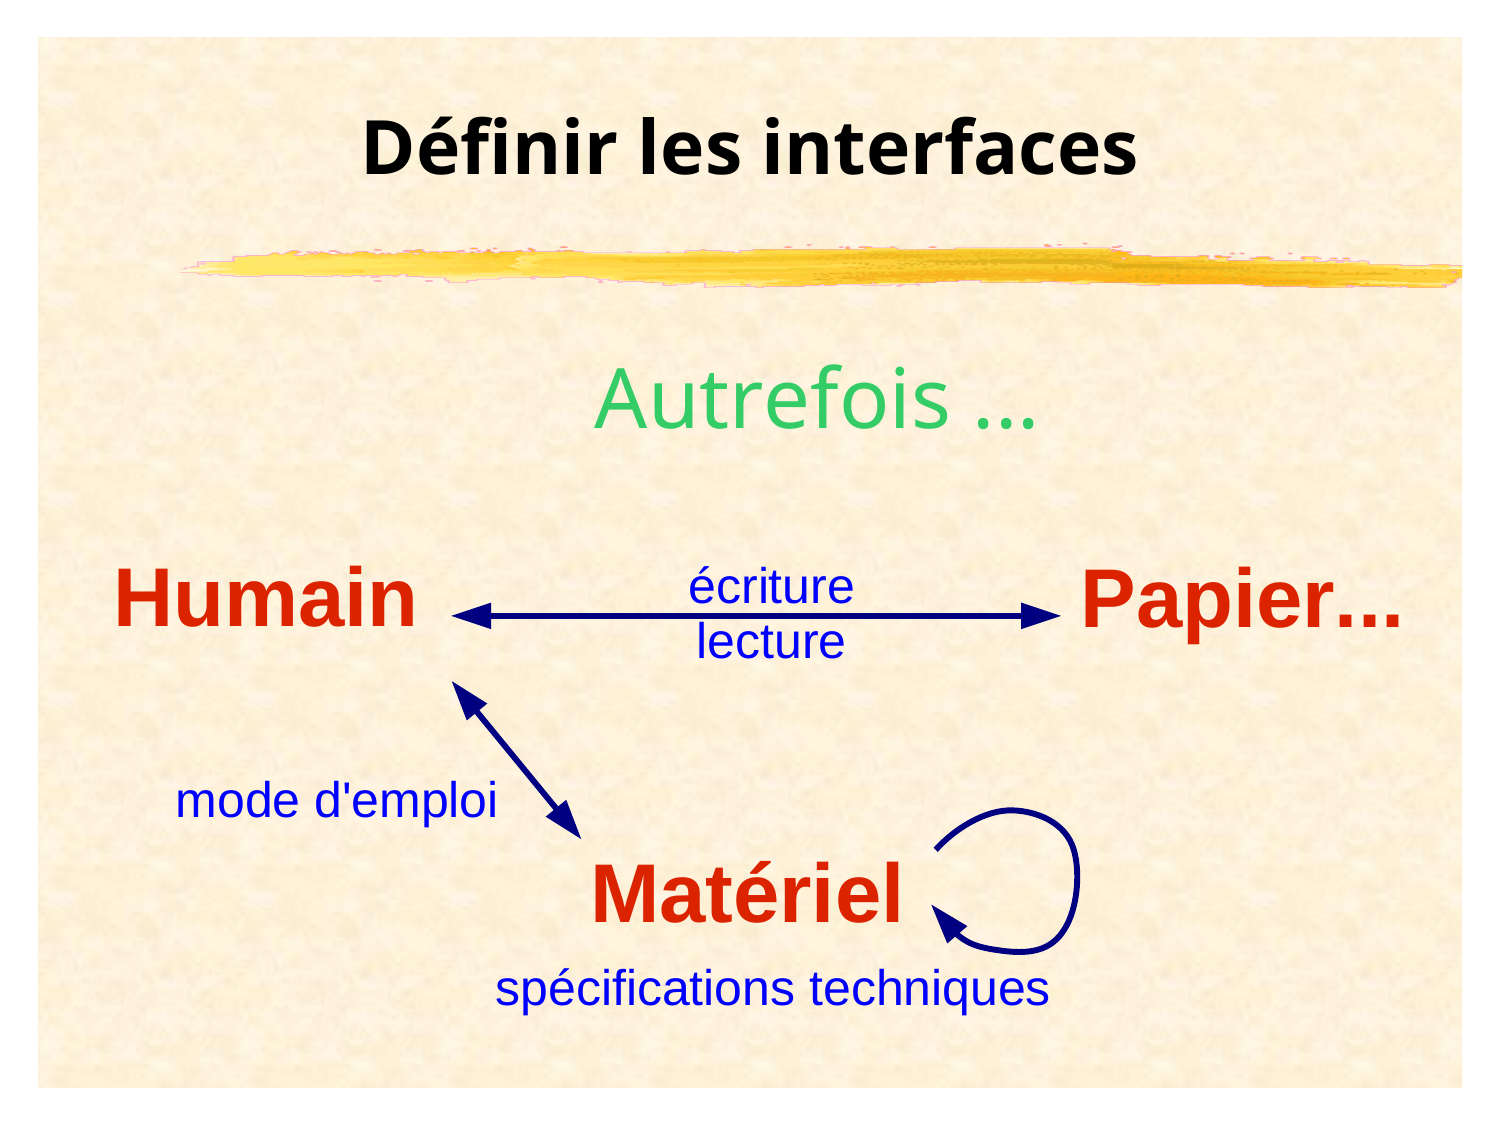

Produit
# Définir les interfaces
Autrefois ...
Humain
Papier...
écriture
lecture
mode d'emploi
Matériel
spécifications techniques